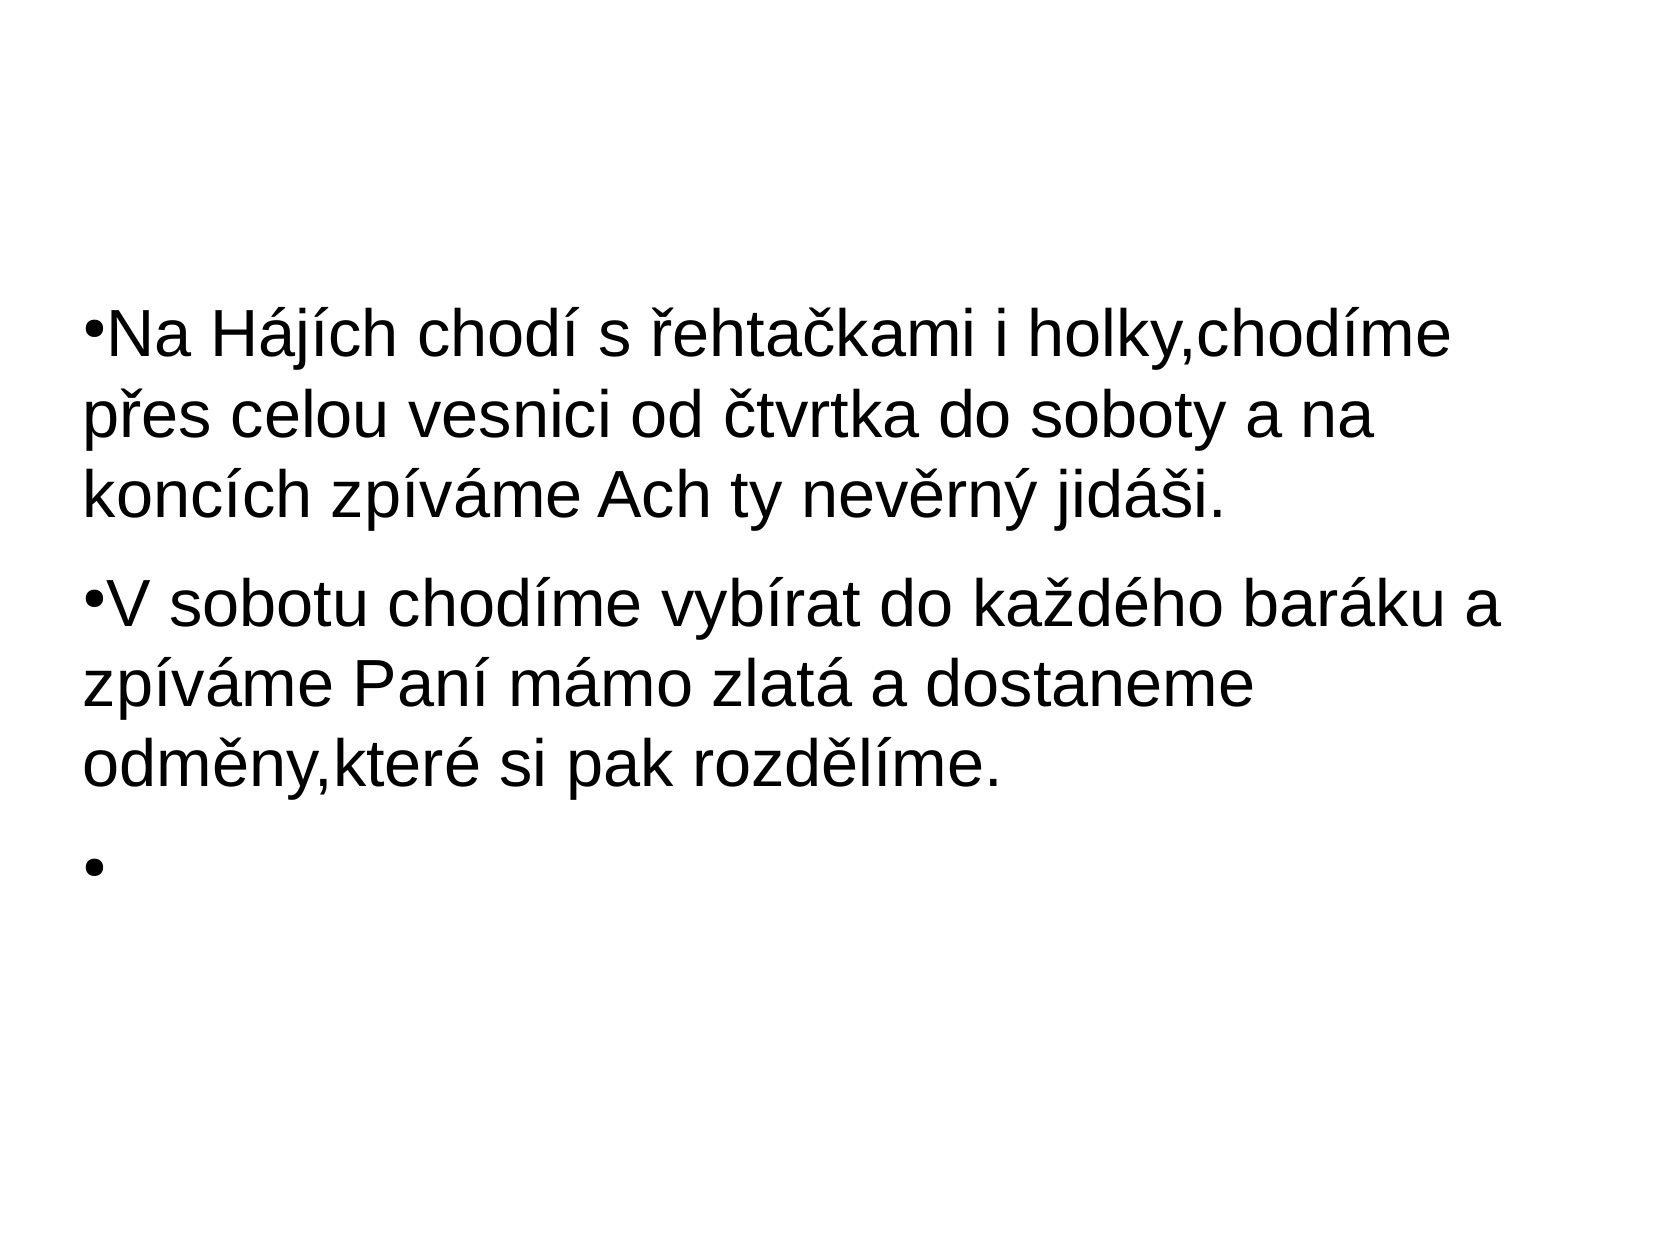

#
Na Hájích chodí s řehtačkami i holky,chodíme přes celou vesnici od čtvrtka do soboty a na koncích zpíváme Ach ty nevěrný jidáši.
V sobotu chodíme vybírat do každého baráku a zpíváme Paní mámo zlatá a dostaneme odměny,které si pak rozdělíme.